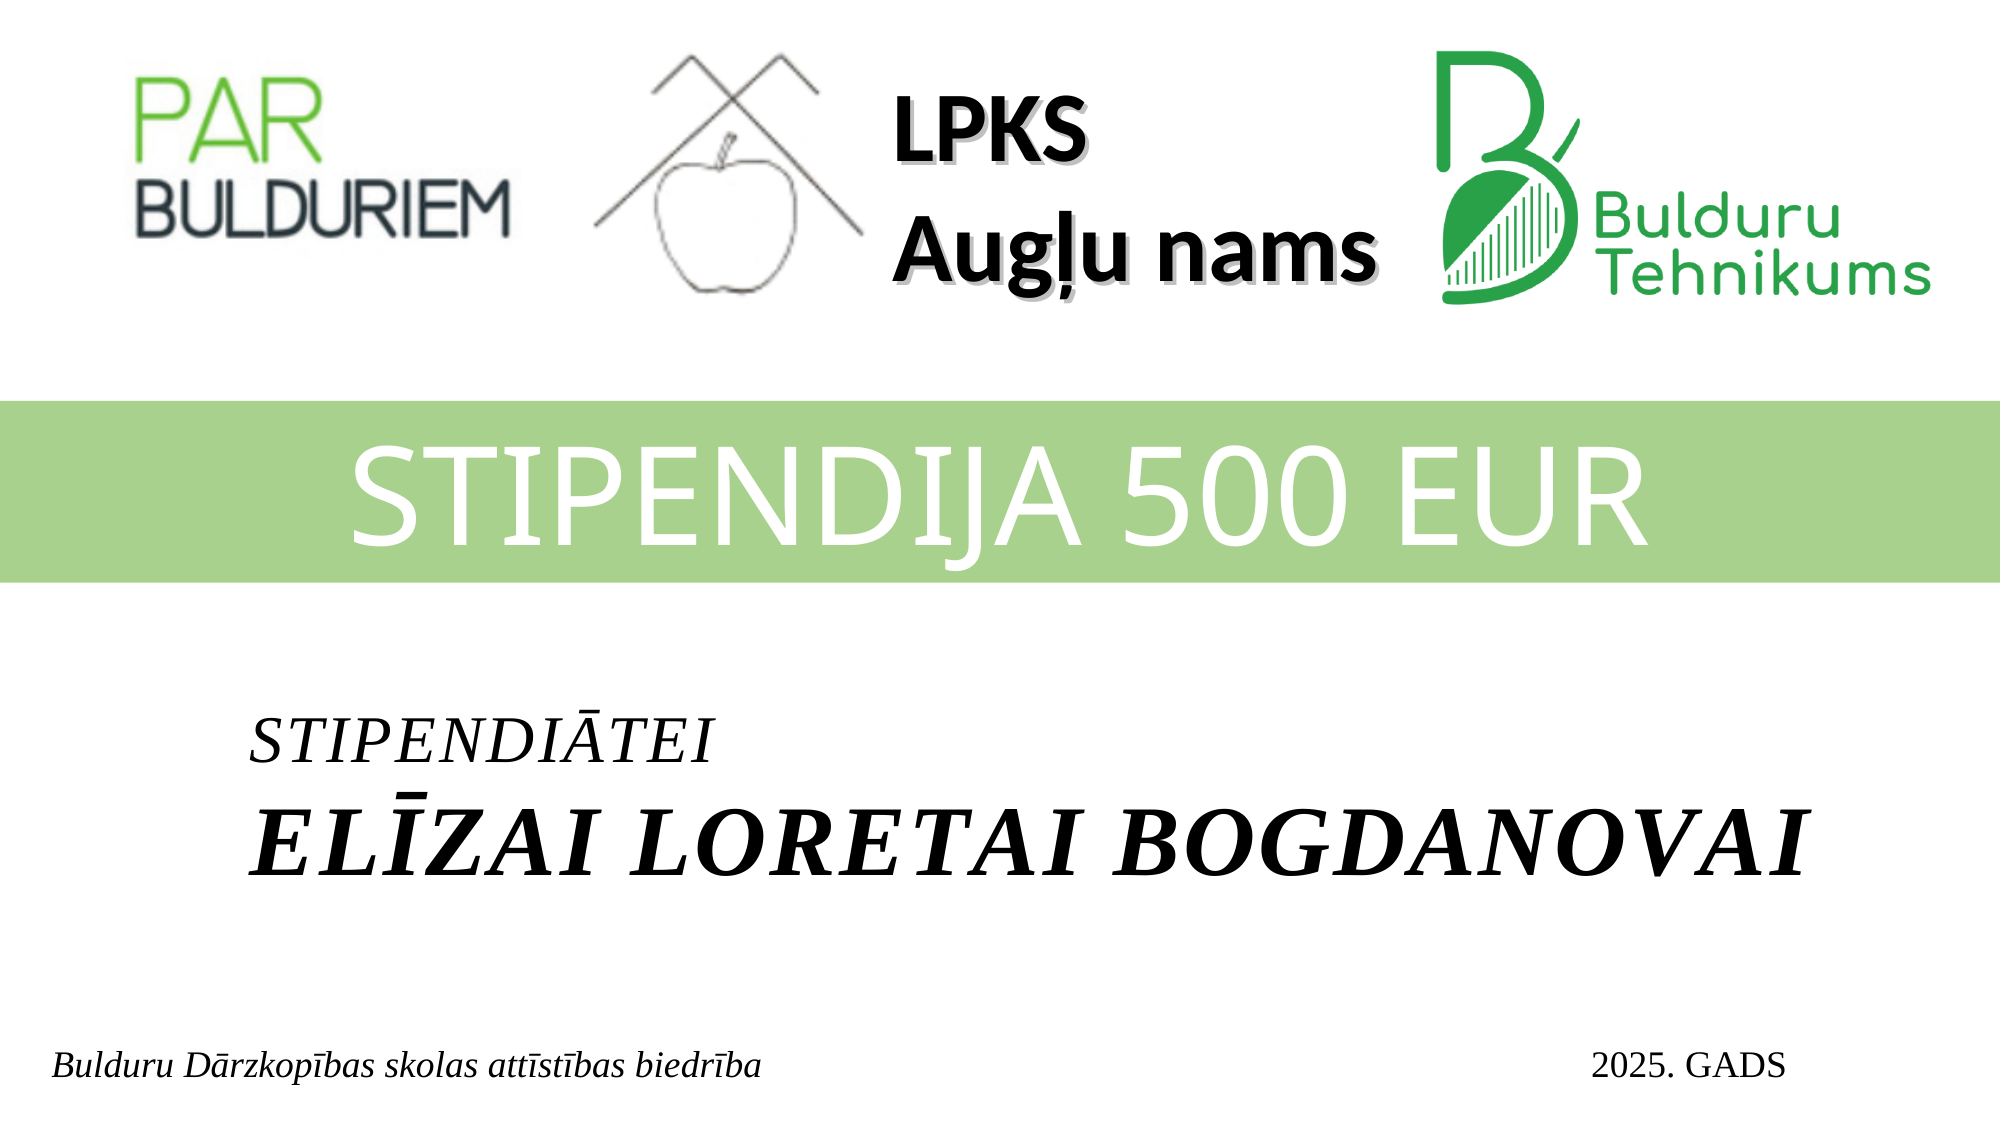

LPKS
Augļu nams
STIPENDIJA 500 EUR
STIPENDIĀTEI
ElīzaI LoretaI BogdanovaI
Bulduru Dārzkopības skolas attīstības biedrība
2025. GADS